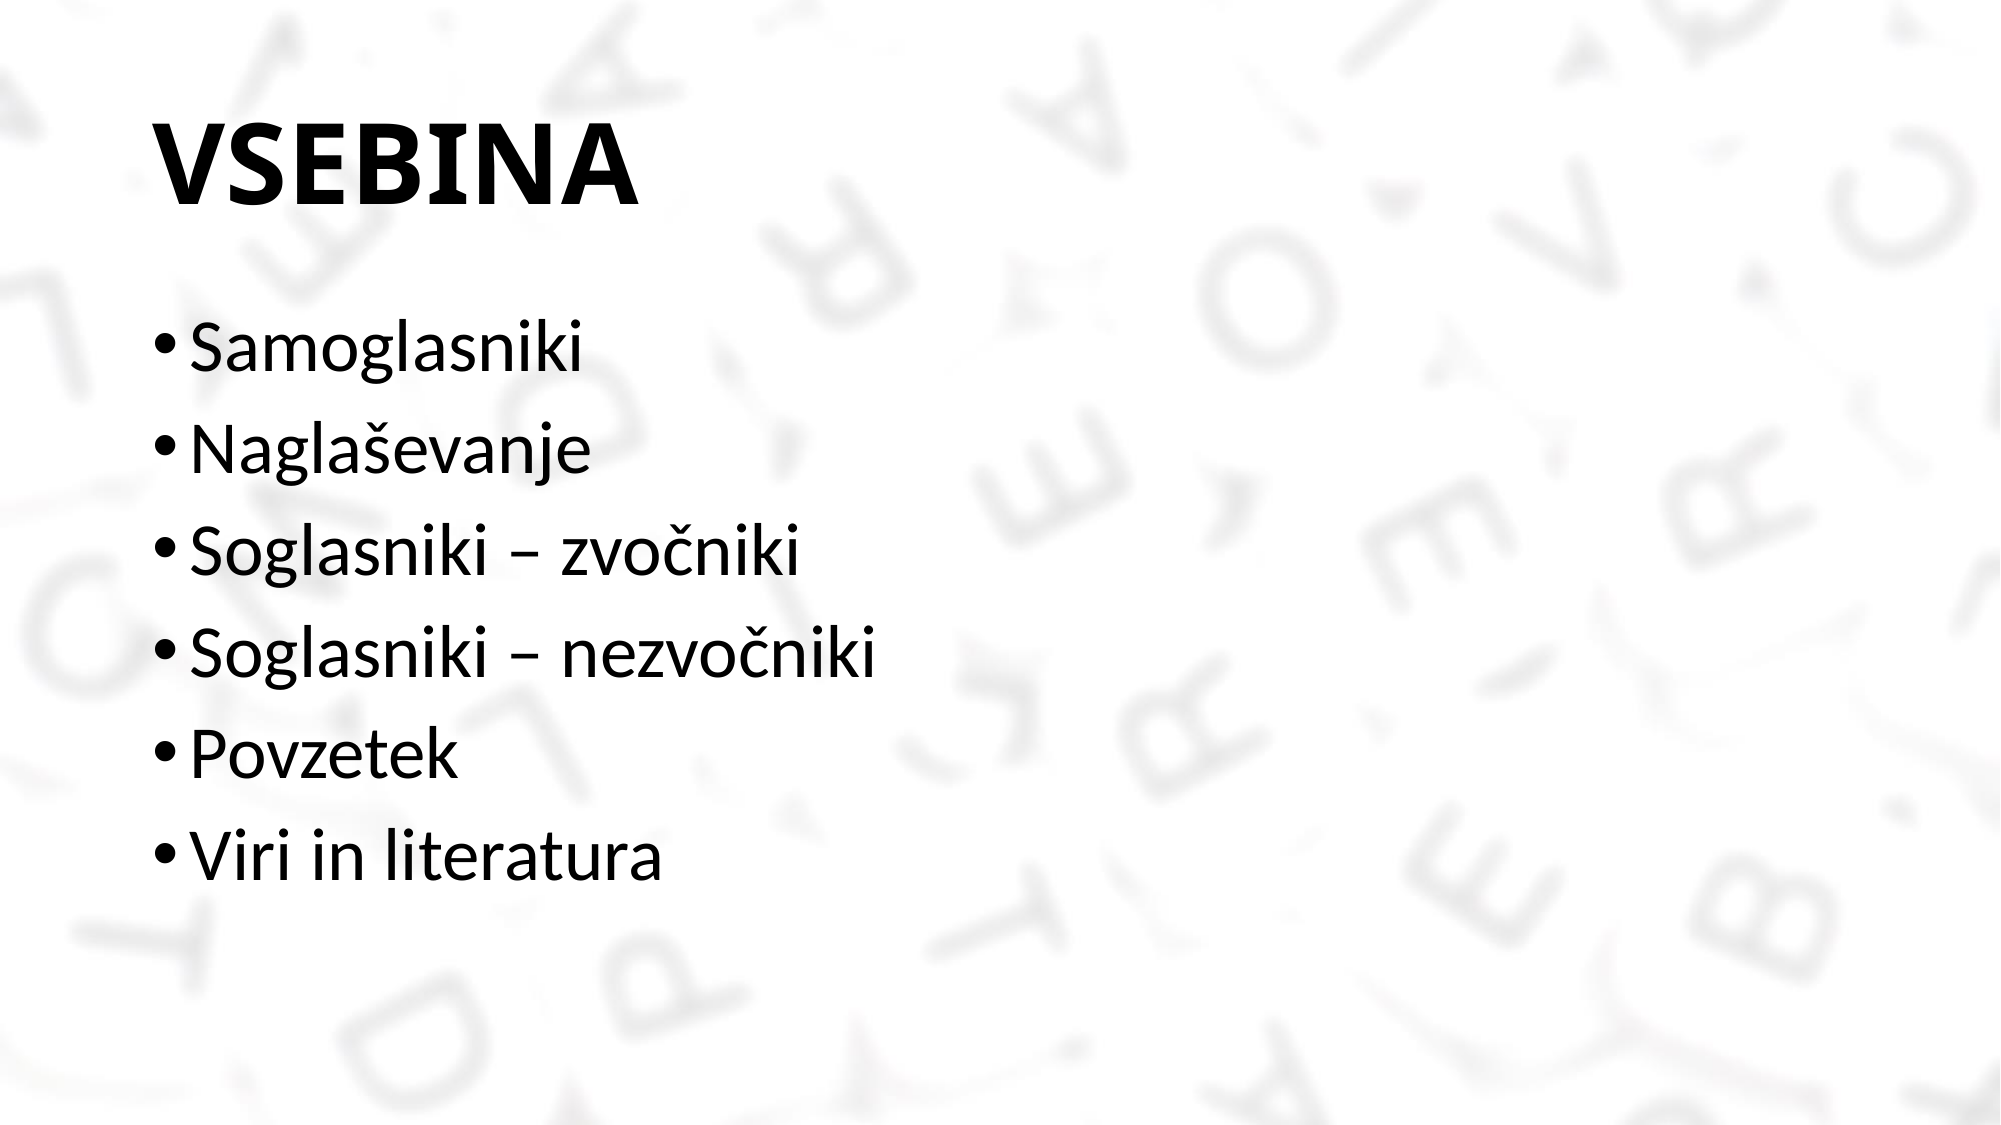

# VSEBINA
Samoglasniki
Naglaševanje
Soglasniki – zvočniki
Soglasniki – nezvočniki
Povzetek
Viri in literatura